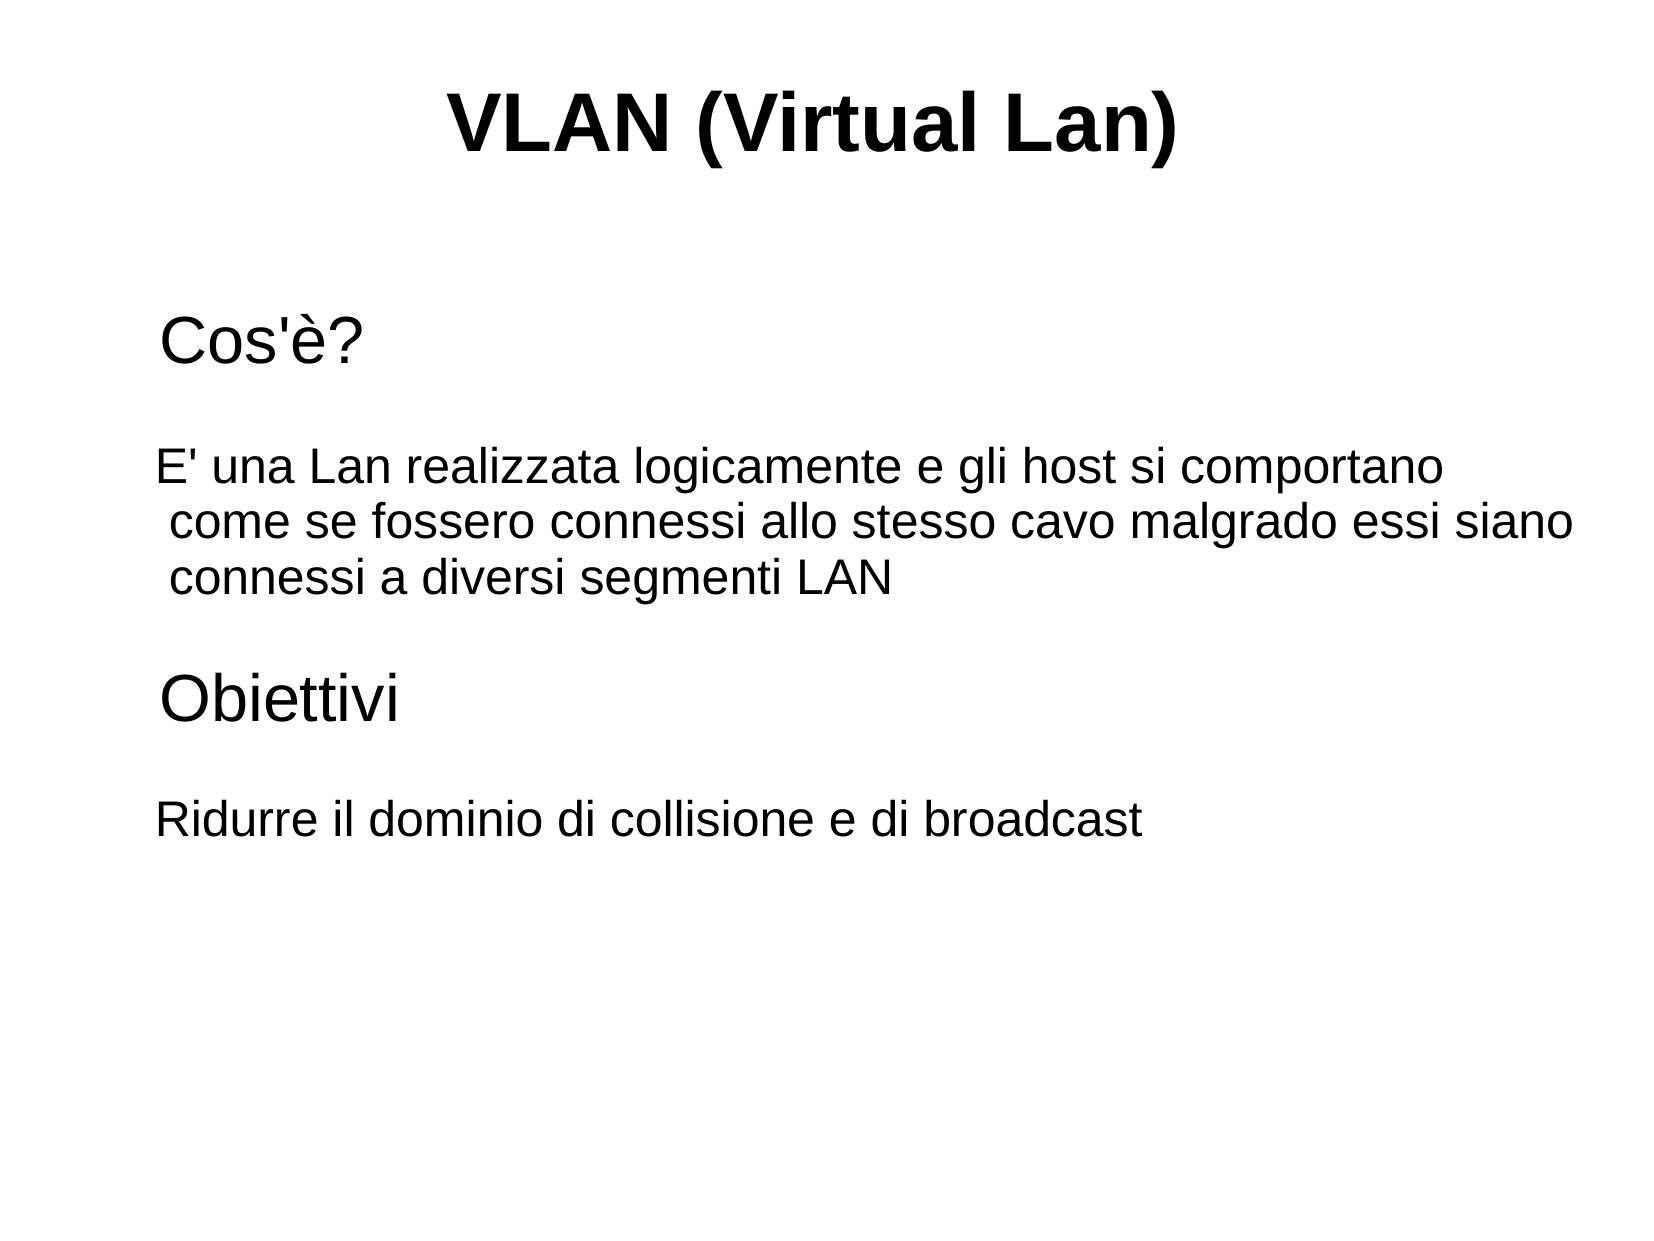

VLAN (Virtual Lan)
 Cos'è?
 E' una Lan realizzata logicamente e gli host si comportano
 come se fossero connessi allo stesso cavo malgrado essi siano
 connessi a diversi segmenti LAN
 Obiettivi
 Ridurre il dominio di collisione e di broadcast